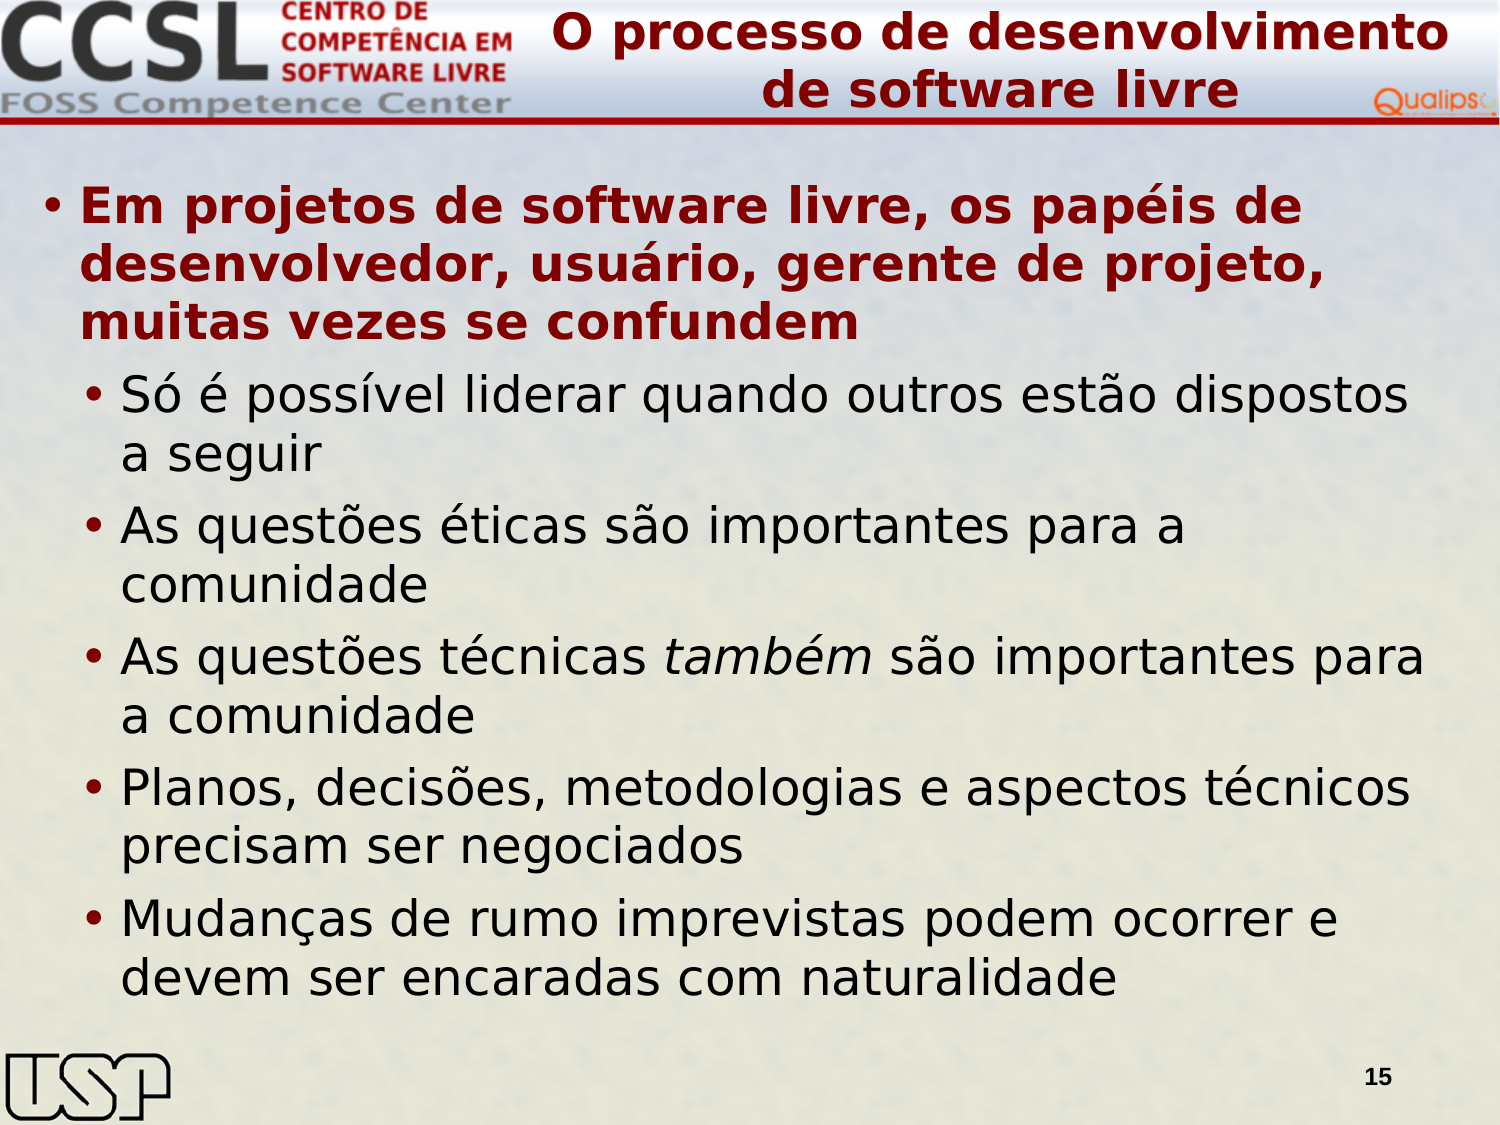

# O processo de desenvolvimento de software livre
Em projetos de software livre, os papéis de desenvolvedor, usuário, gerente de projeto, muitas vezes se confundem
Só é possível liderar quando outros estão dispostos a seguir
As questões éticas são importantes para a comunidade
As questões técnicas também são importantes para a comunidade
Planos, decisões, metodologias e aspectos técnicos precisam ser negociados
Mudanças de rumo imprevistas podem ocorrer e devem ser encaradas com naturalidade